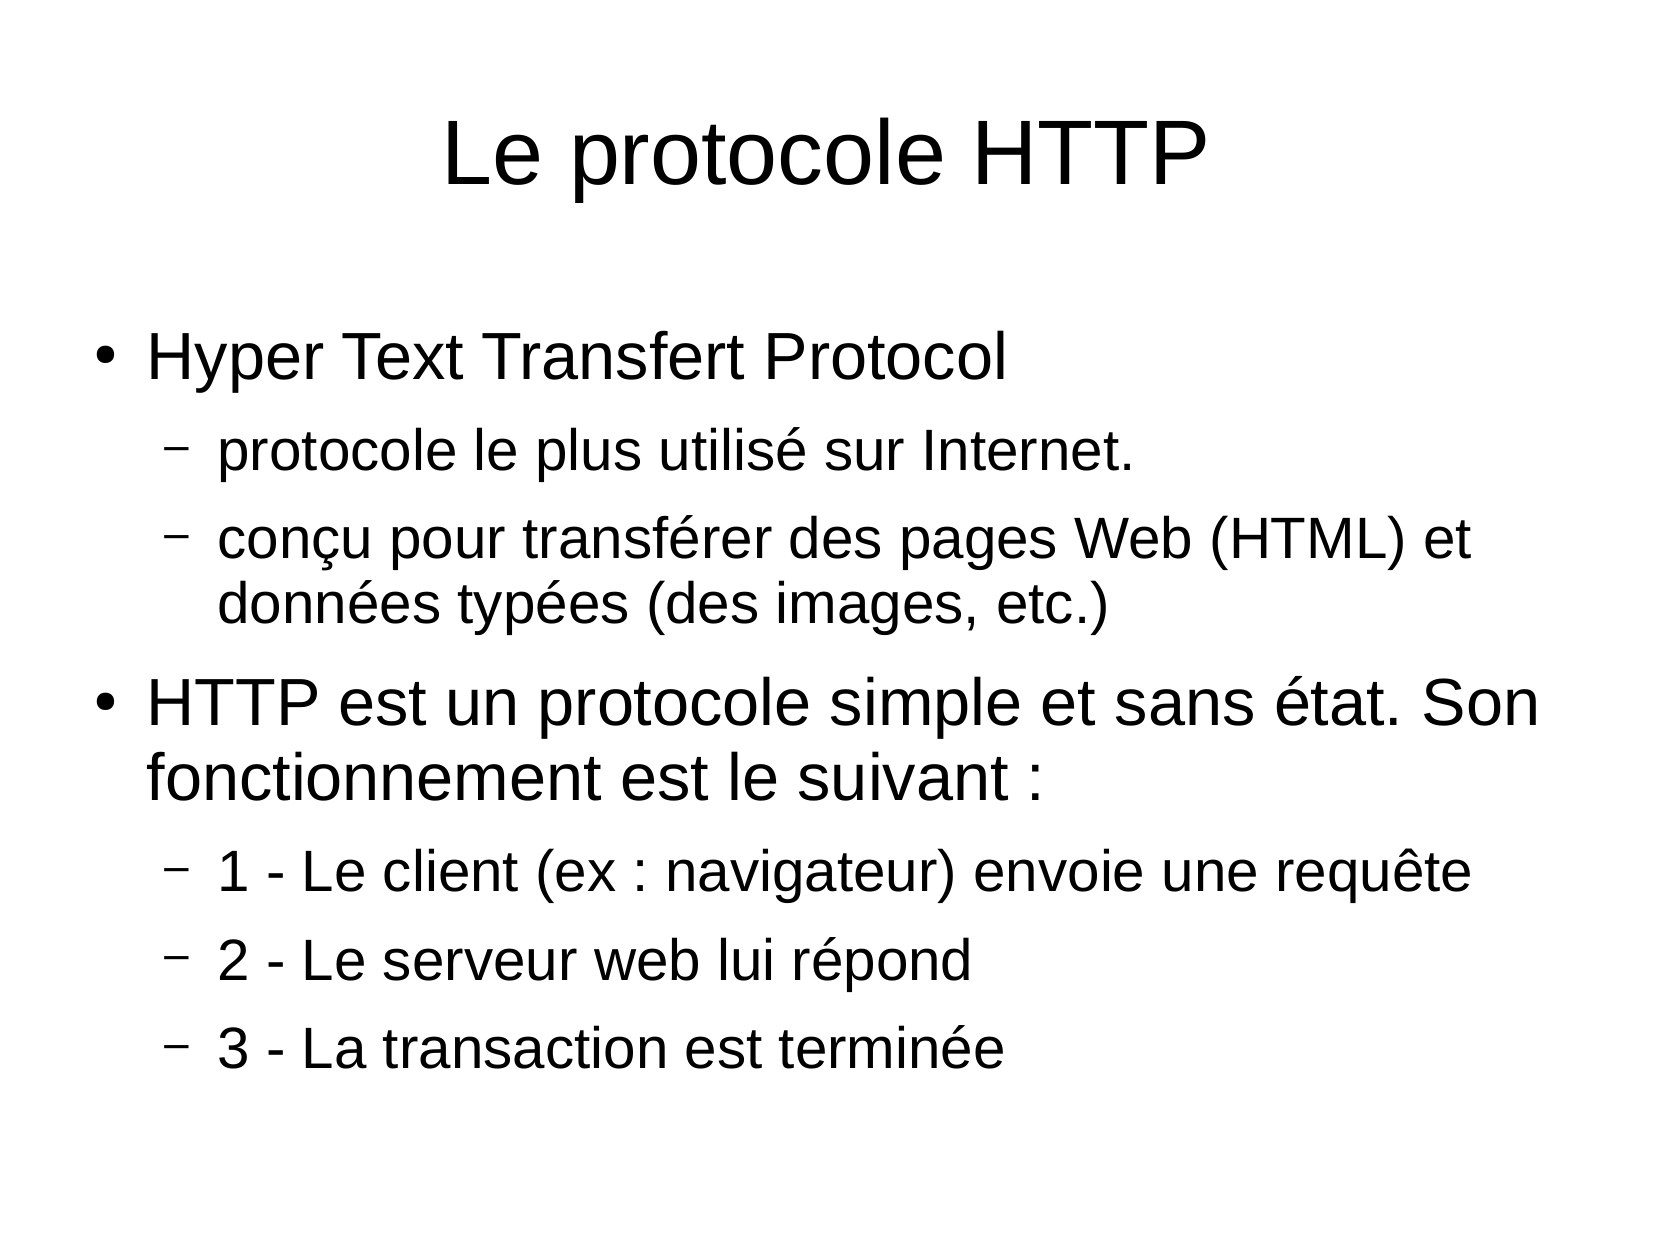

# Le protocole HTTP
Hyper Text Transfert Protocol
protocole le plus utilisé sur Internet.
conçu pour transférer des pages Web (HTML) et données typées (des images, etc.)
HTTP est un protocole simple et sans état. Son fonctionnement est le suivant :
1 - Le client (ex : navigateur) envoie une requête
2 - Le serveur web lui répond
3 - La transaction est terminée